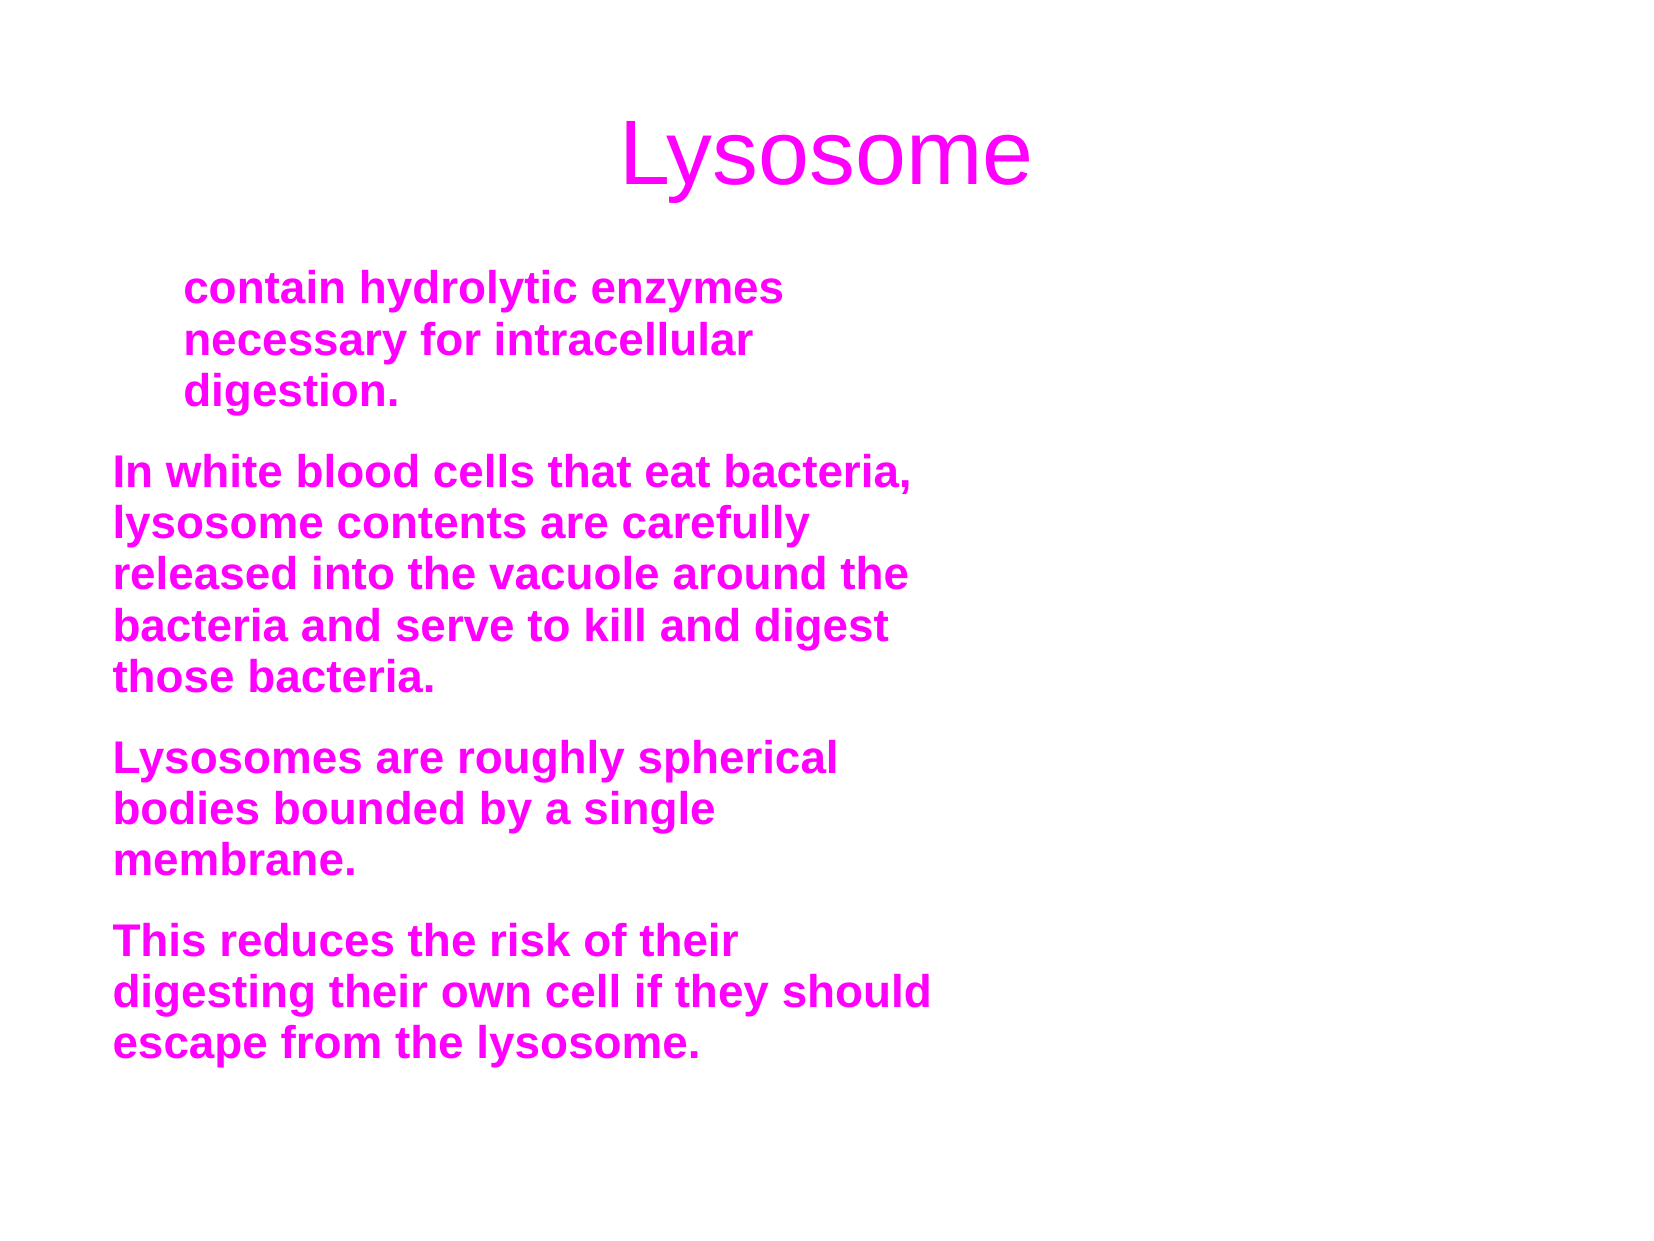

# Lysosome
contain hydrolytic enzymes necessary for intracellular digestion.
In white blood cells that eat bacteria, lysosome contents are carefully released into the vacuole around the bacteria and serve to kill and digest those bacteria.
Lysosomes are roughly spherical bodies bounded by a single membrane.
This reduces the risk of their digesting their own cell if they should escape from the lysosome.